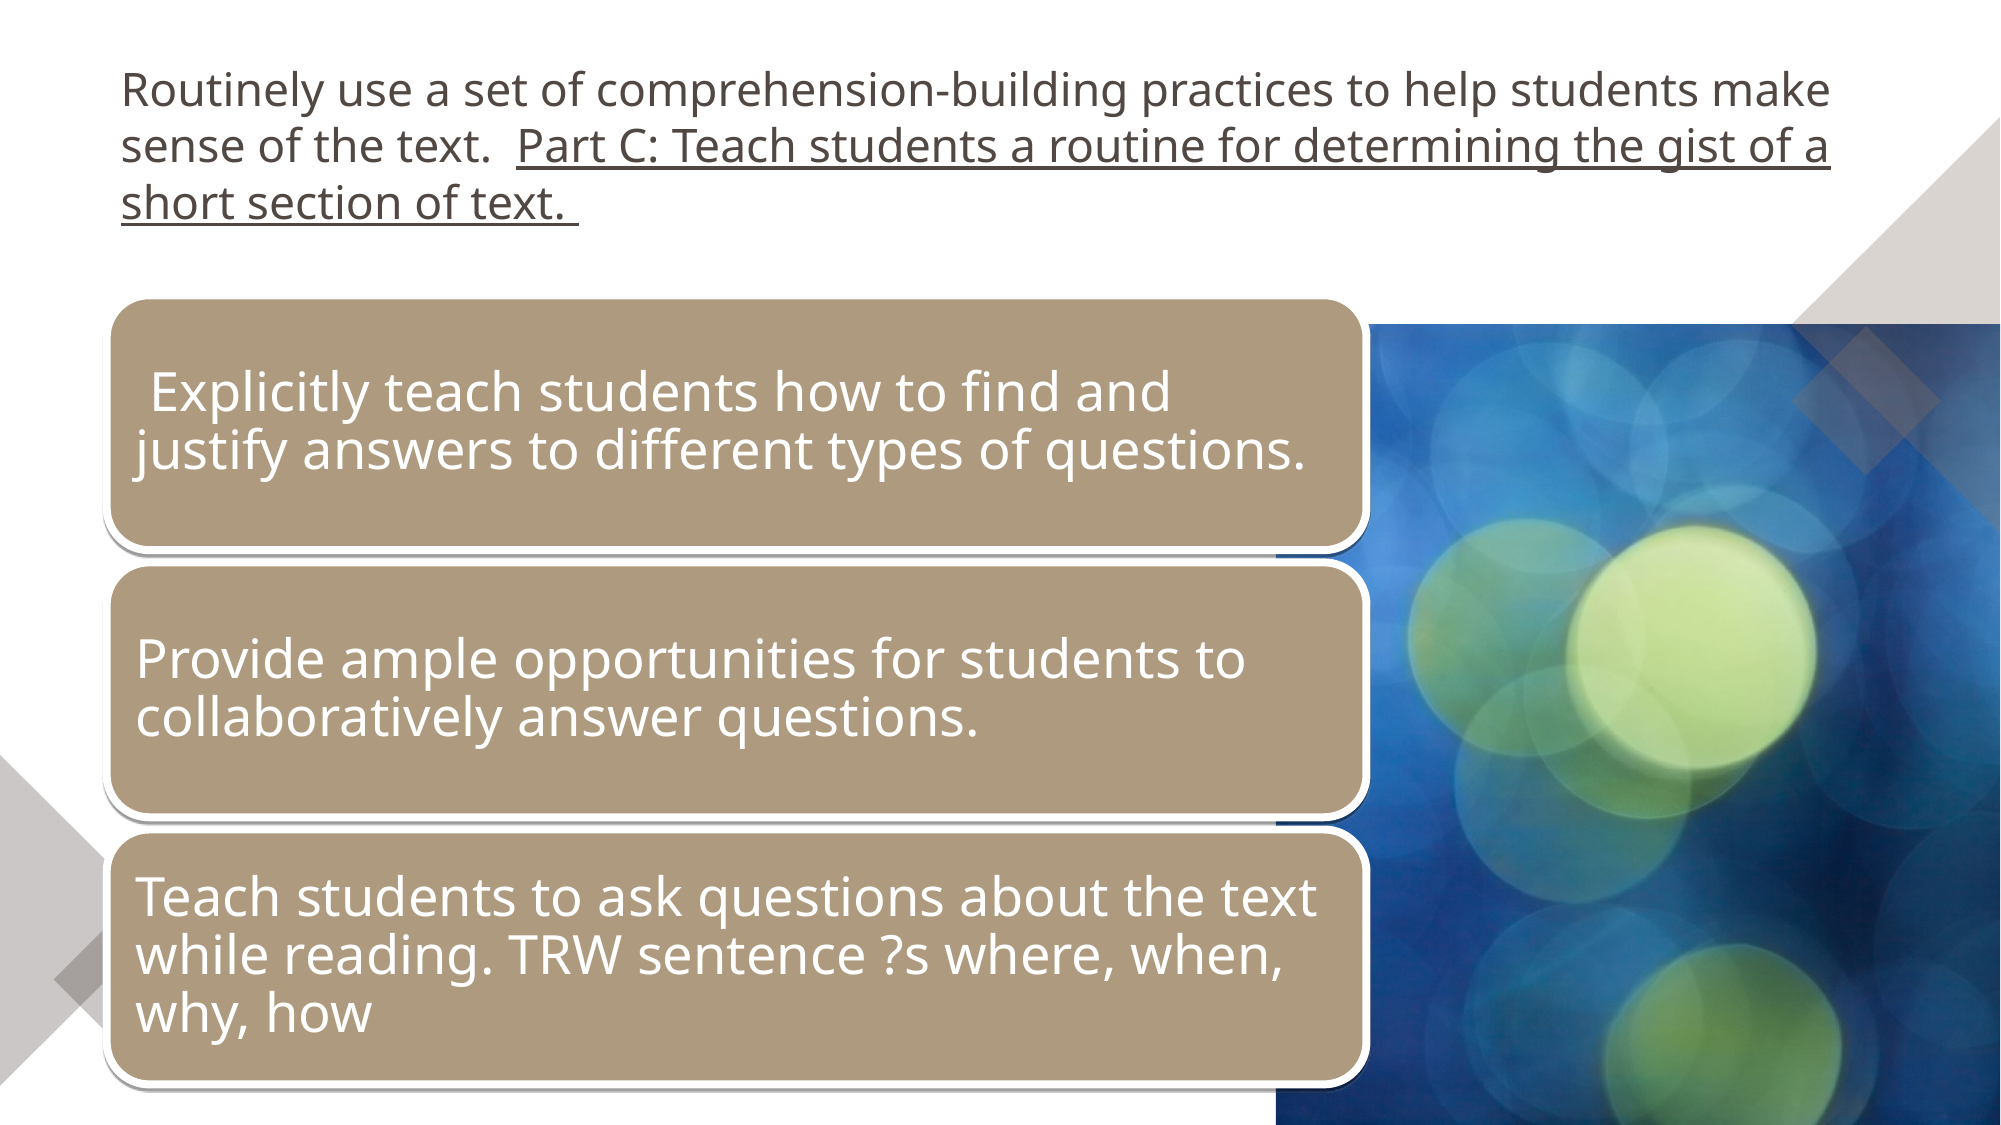

# Routinely use a set of comprehension-building practices to help students make sense of the text.  Part C: Teach students a routine for determining the gist of a short section of text.
 Explicitly teach students how to find and justify answers to different types of questions.
Provide ample opportunities for students to collaboratively answer questions.
Teach students to ask questions about the text while reading. TRW sentence ?s where, when, why, how